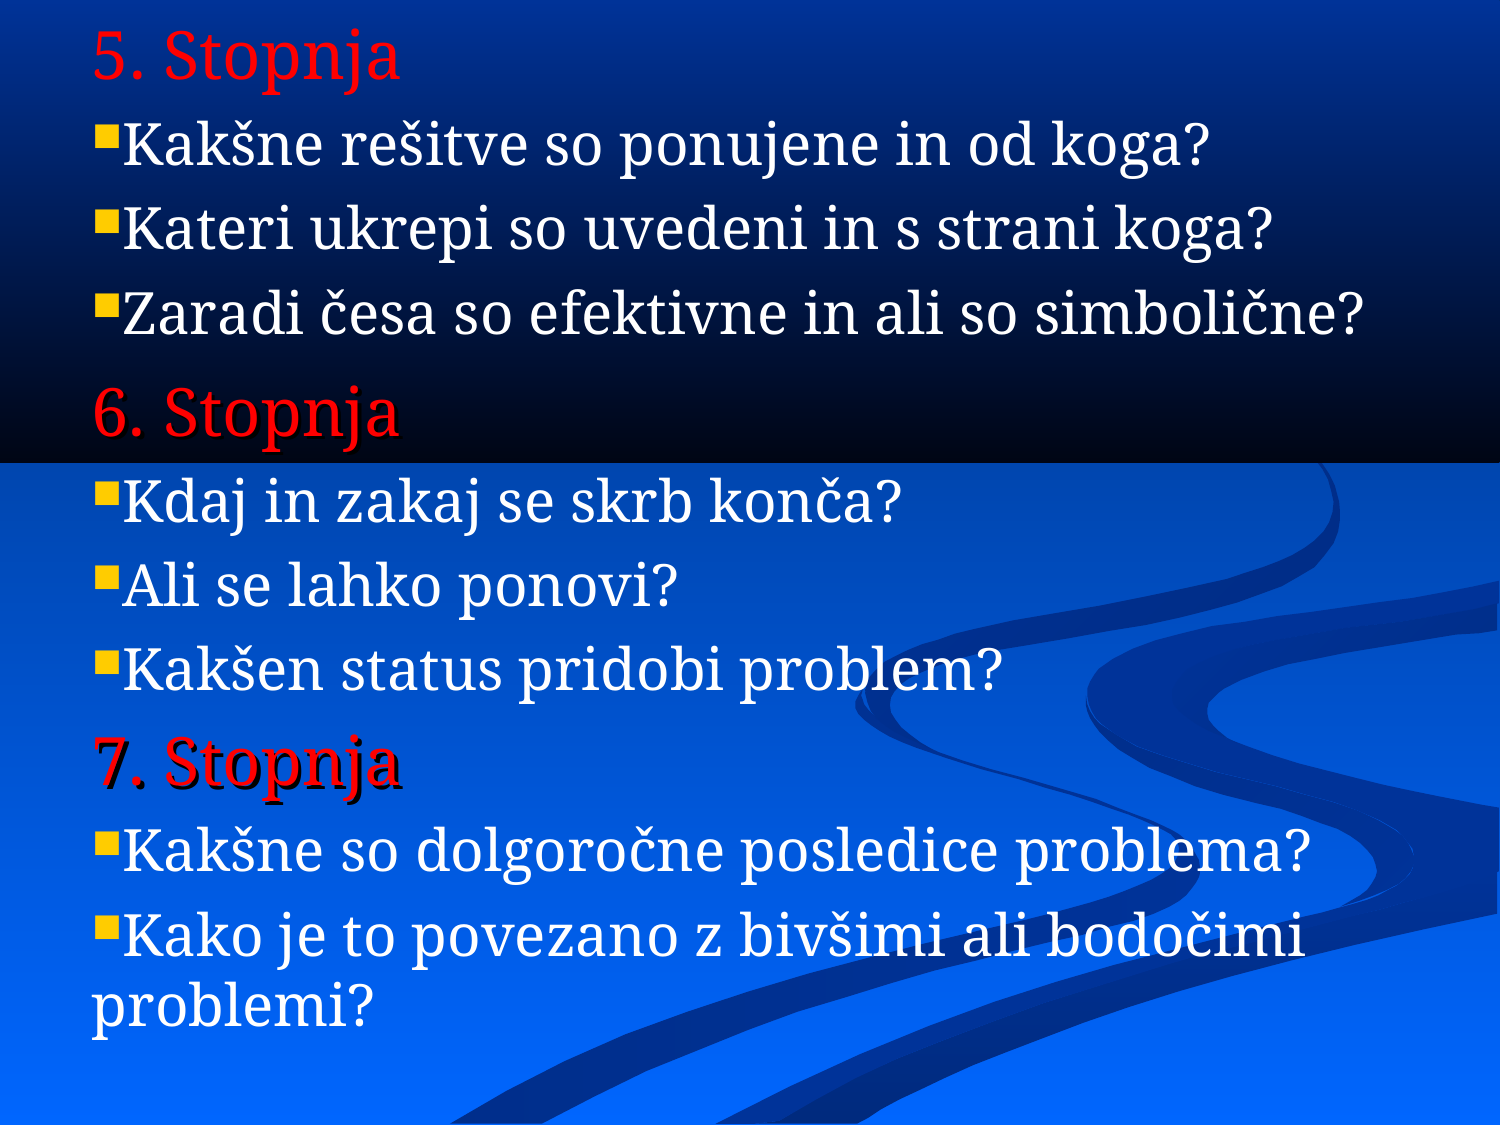

# 5. Stopnja
Kakšne rešitve so ponujene in od koga?
Kateri ukrepi so uvedeni in s strani koga?
Zaradi česa so efektivne in ali so simbolične?
6. Stopnja
Kdaj in zakaj se skrb konča?
Ali se lahko ponovi?
Kakšen status pridobi problem?
7. Stopnja
Kakšne so dolgoročne posledice problema?
Kako je to povezano z bivšimi ali bodočimi problemi?